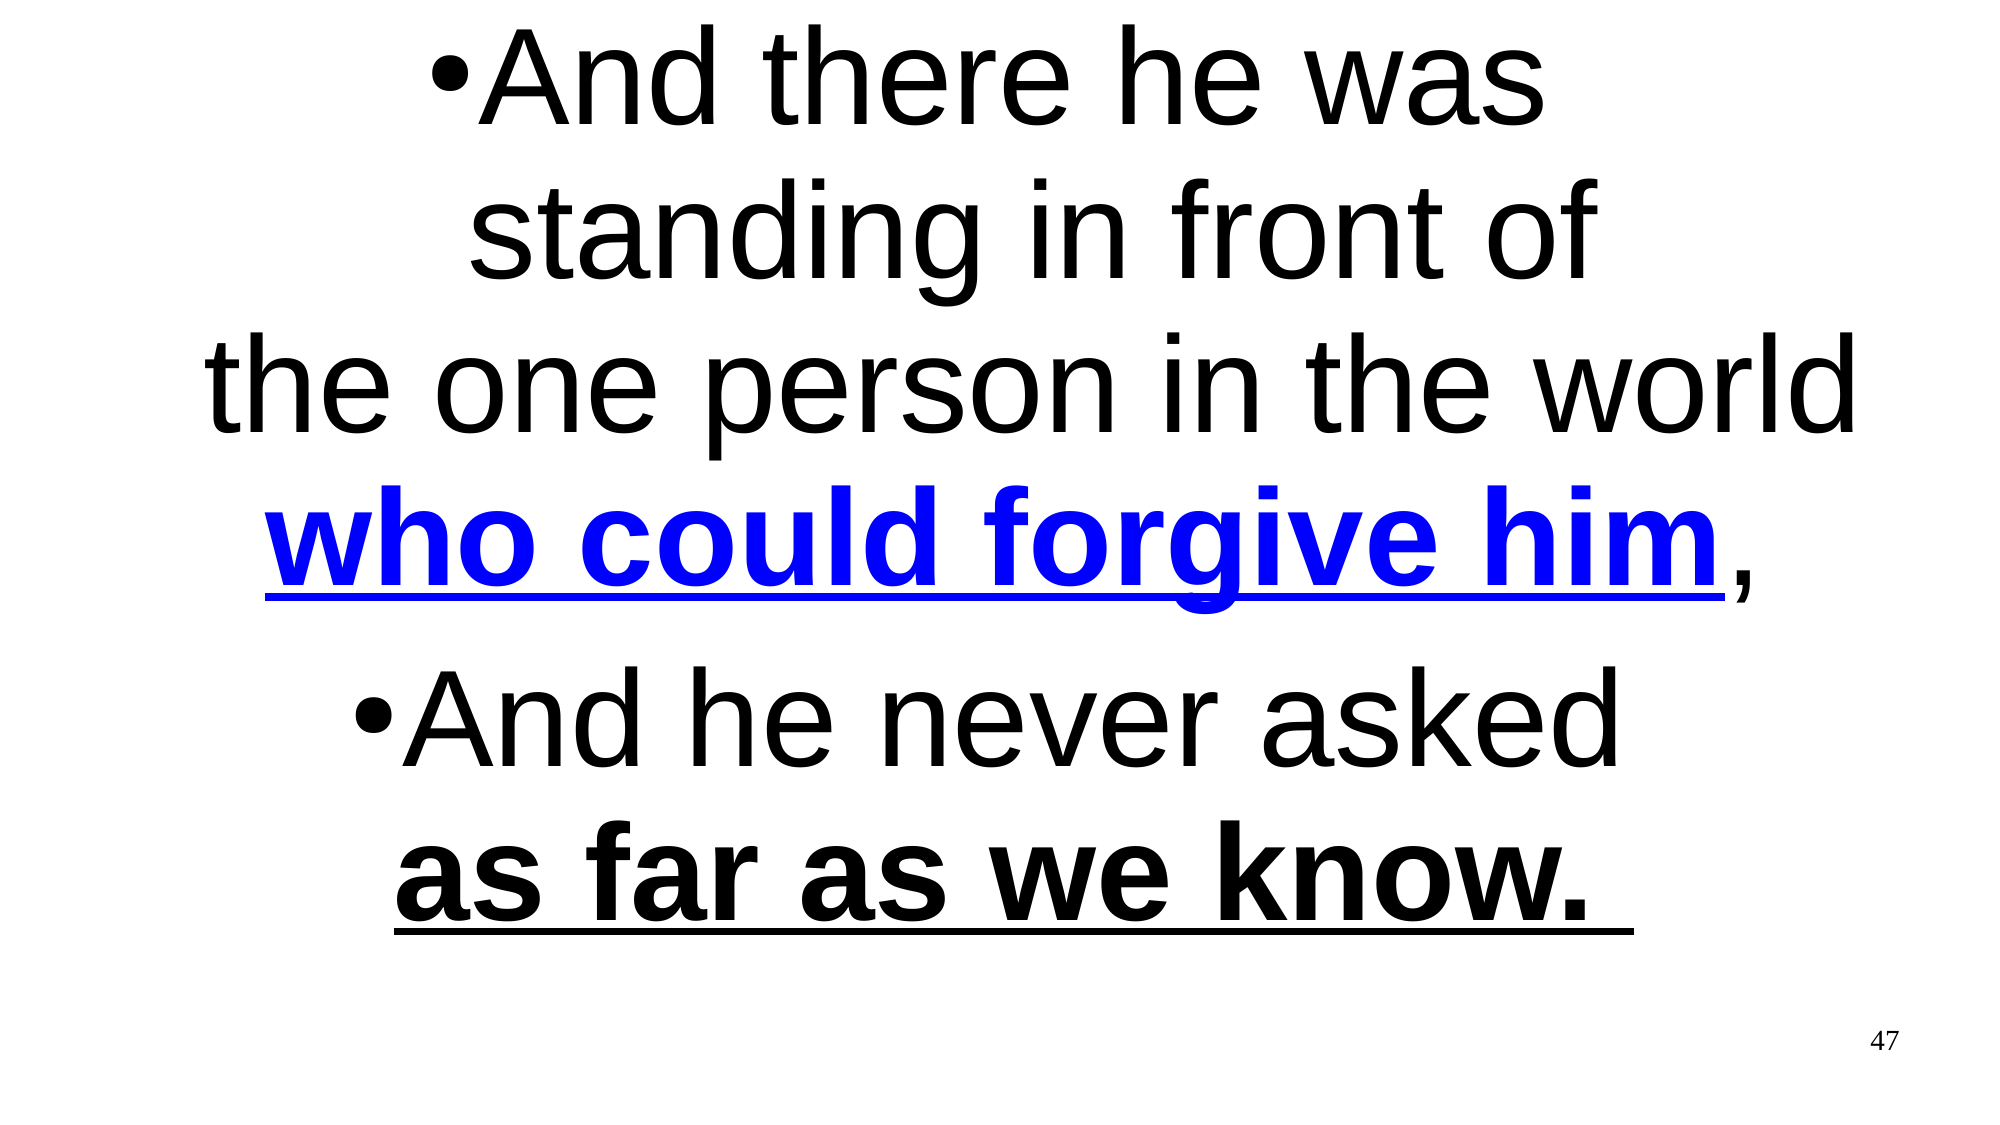

# And there he was standing in front of the one person in the world who could forgive him,
And he never asked
as far as we know.
47